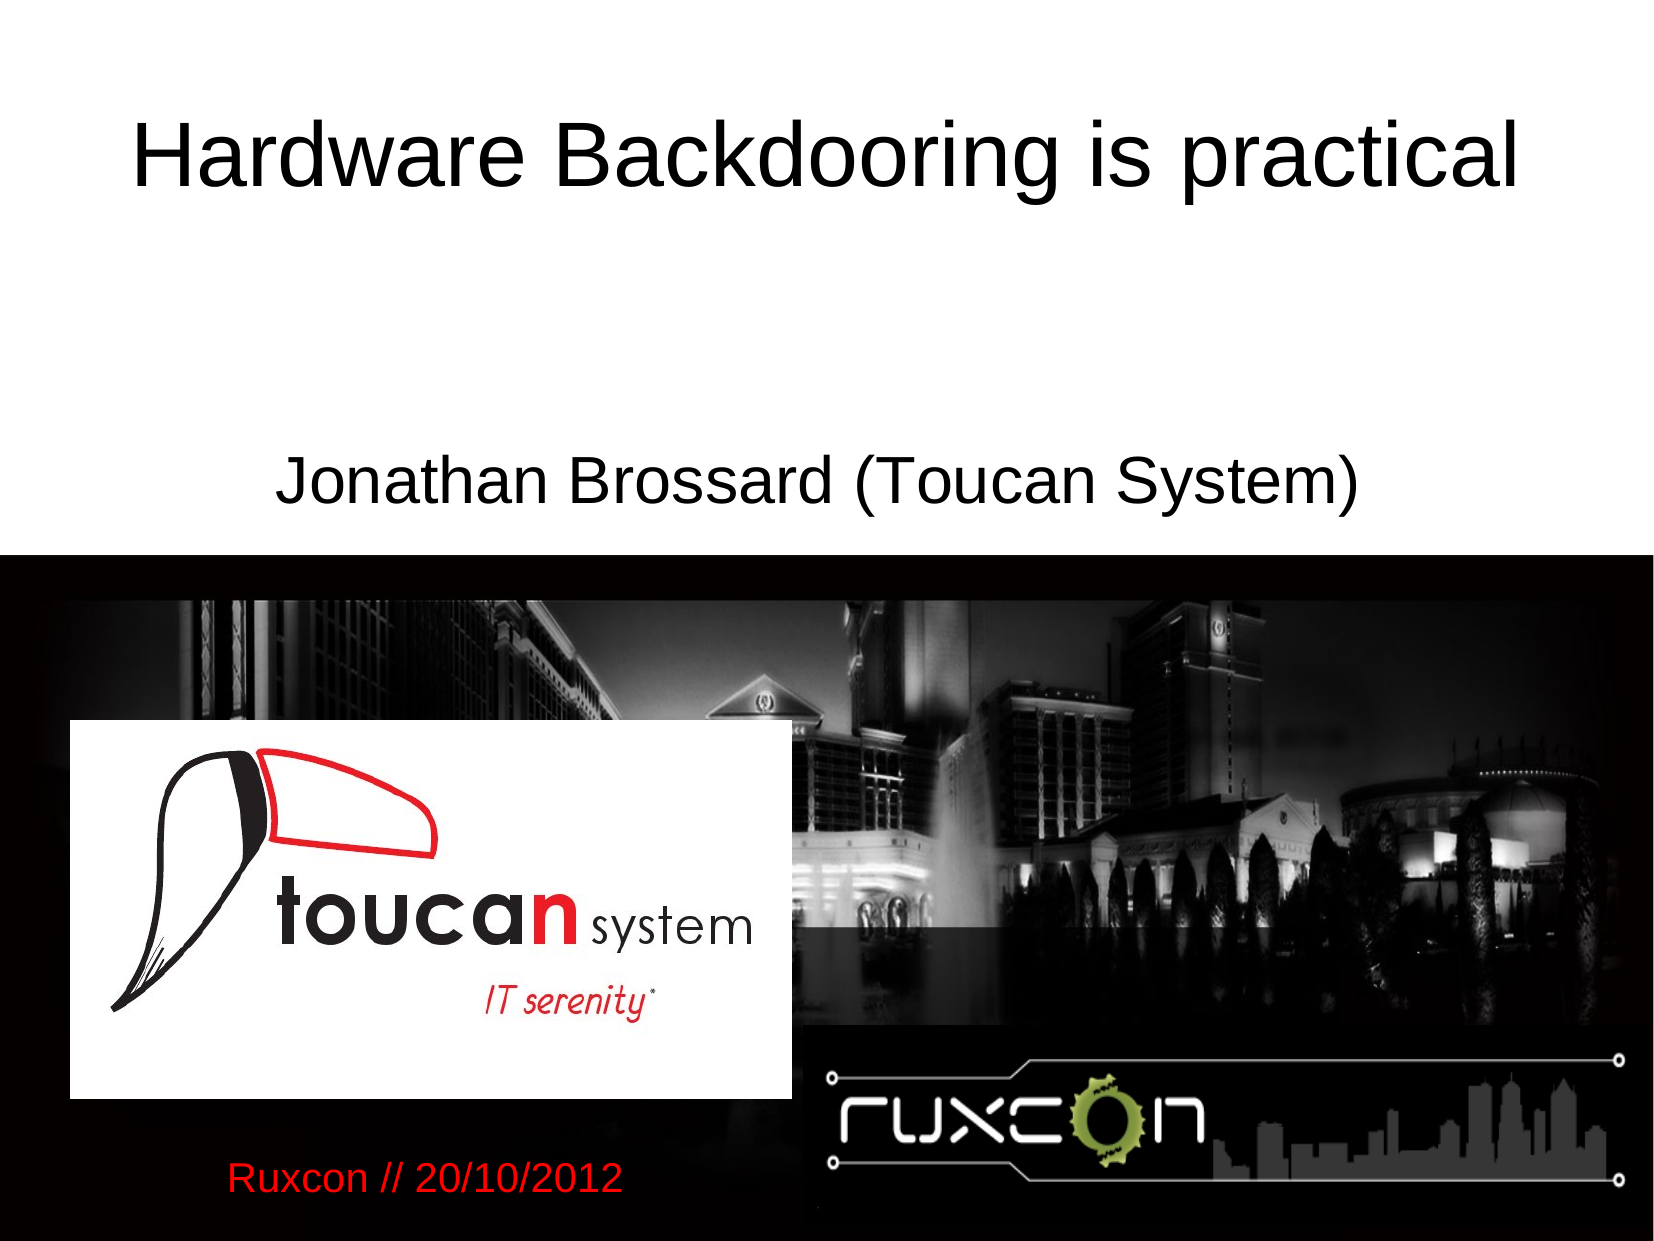

# Hardware Backdooring is practical
Jonathan Brossard (Toucan System)
Ruxcon // 20/10/2012